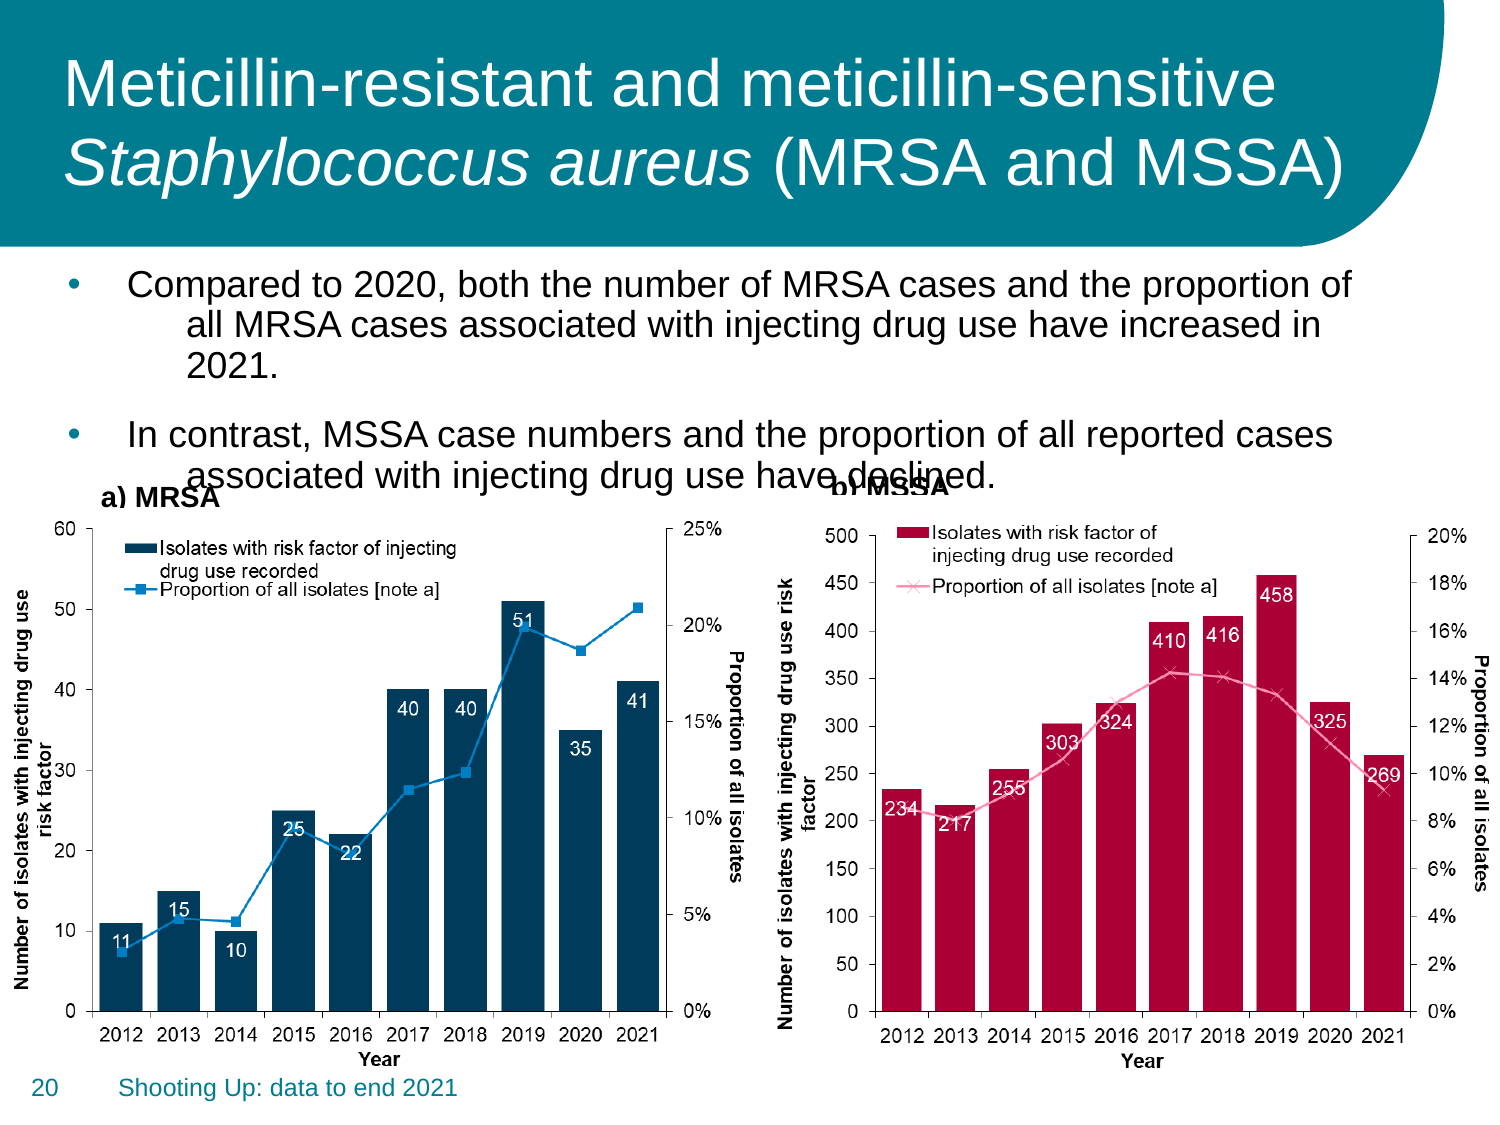

# Meticillin-resistant and meticillin-sensitive Staphylococcus aureus (MRSA and MSSA)
Compared to 2020, both the number of MRSA cases and the proportion of all MRSA cases associated with injecting drug use have increased in 2021.
In contrast, MSSA case numbers and the proportion of all reported cases associated with injecting drug use have declined.
b) MSSA
a) MRSA
20
Shooting Up: data to end 2021